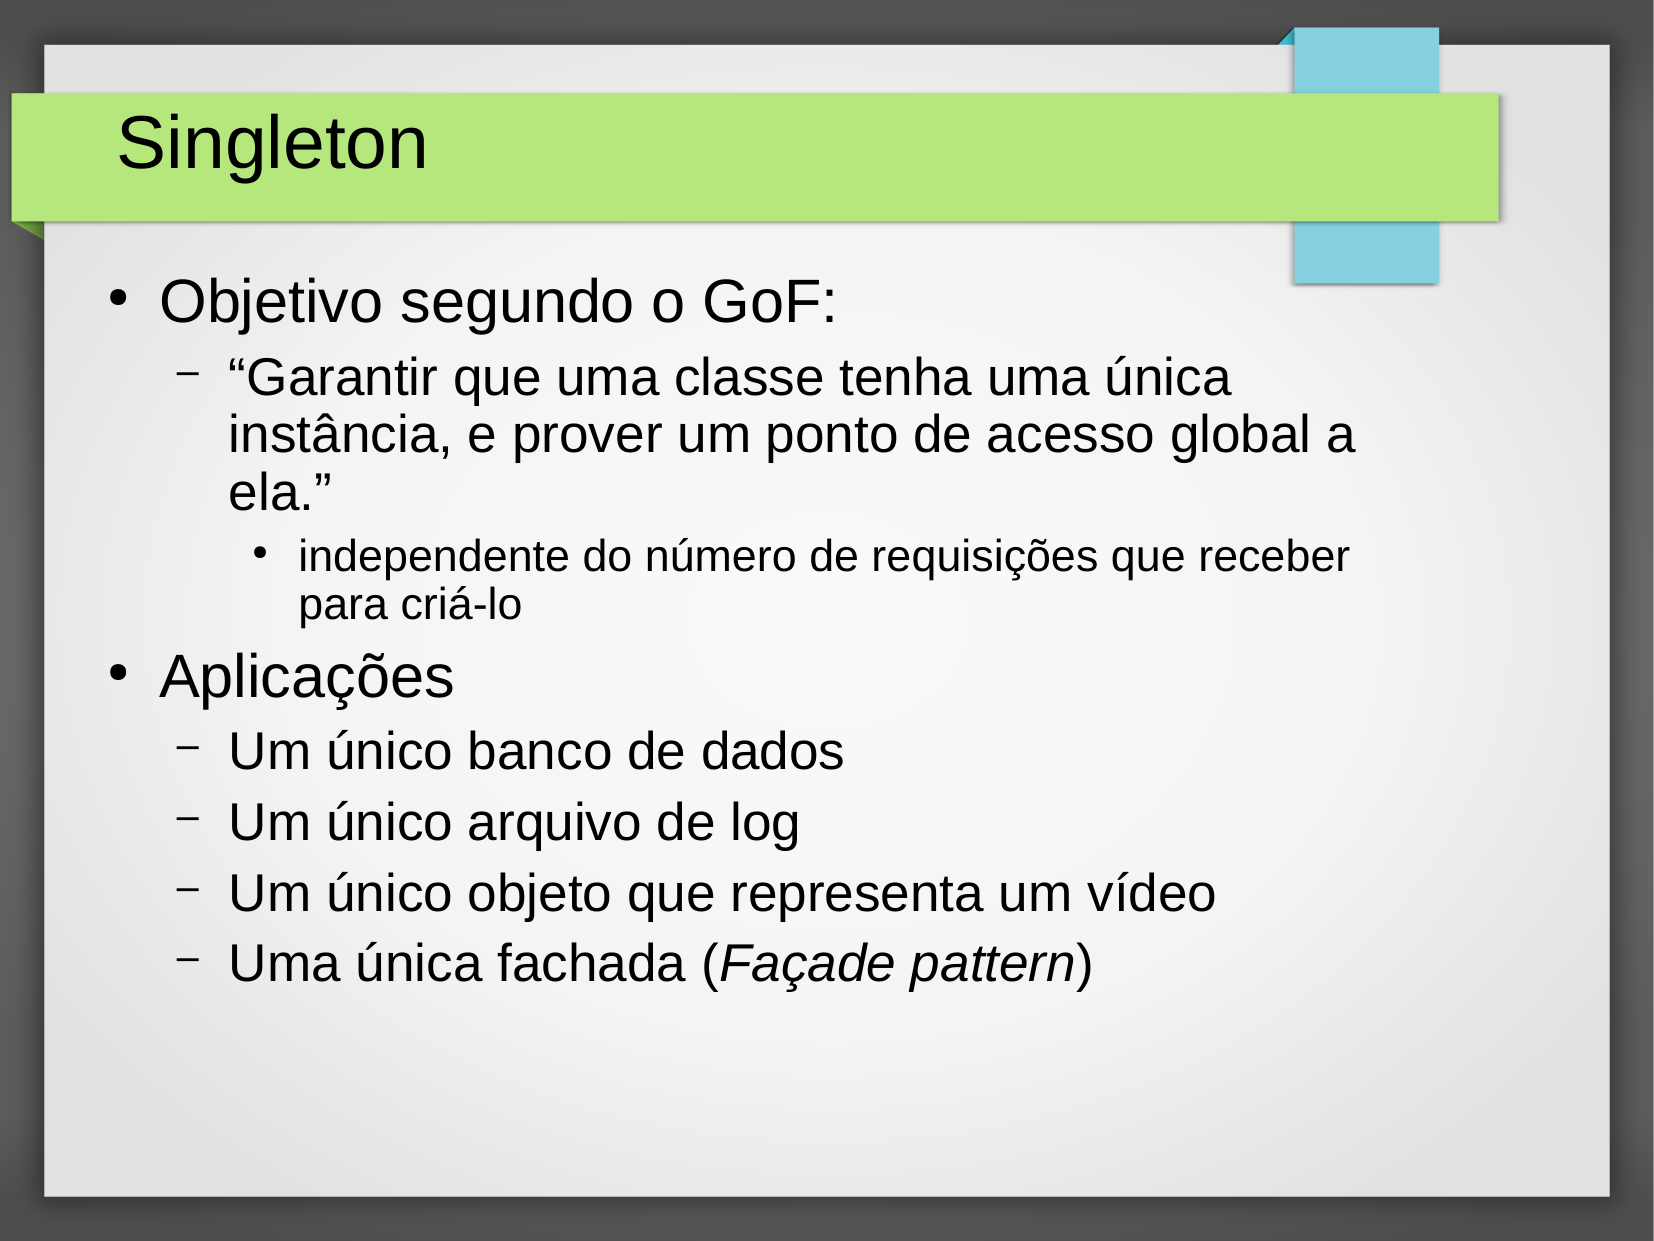

# Singleton
Objetivo segundo o GoF:
“Garantir que uma classe tenha uma única instância, e prover um ponto de acesso global a ela.”
independente do número de requisições que receber para criá-lo
Aplicações
Um único banco de dados
Um único arquivo de log
Um único objeto que representa um vídeo
Uma única fachada (Façade pattern)